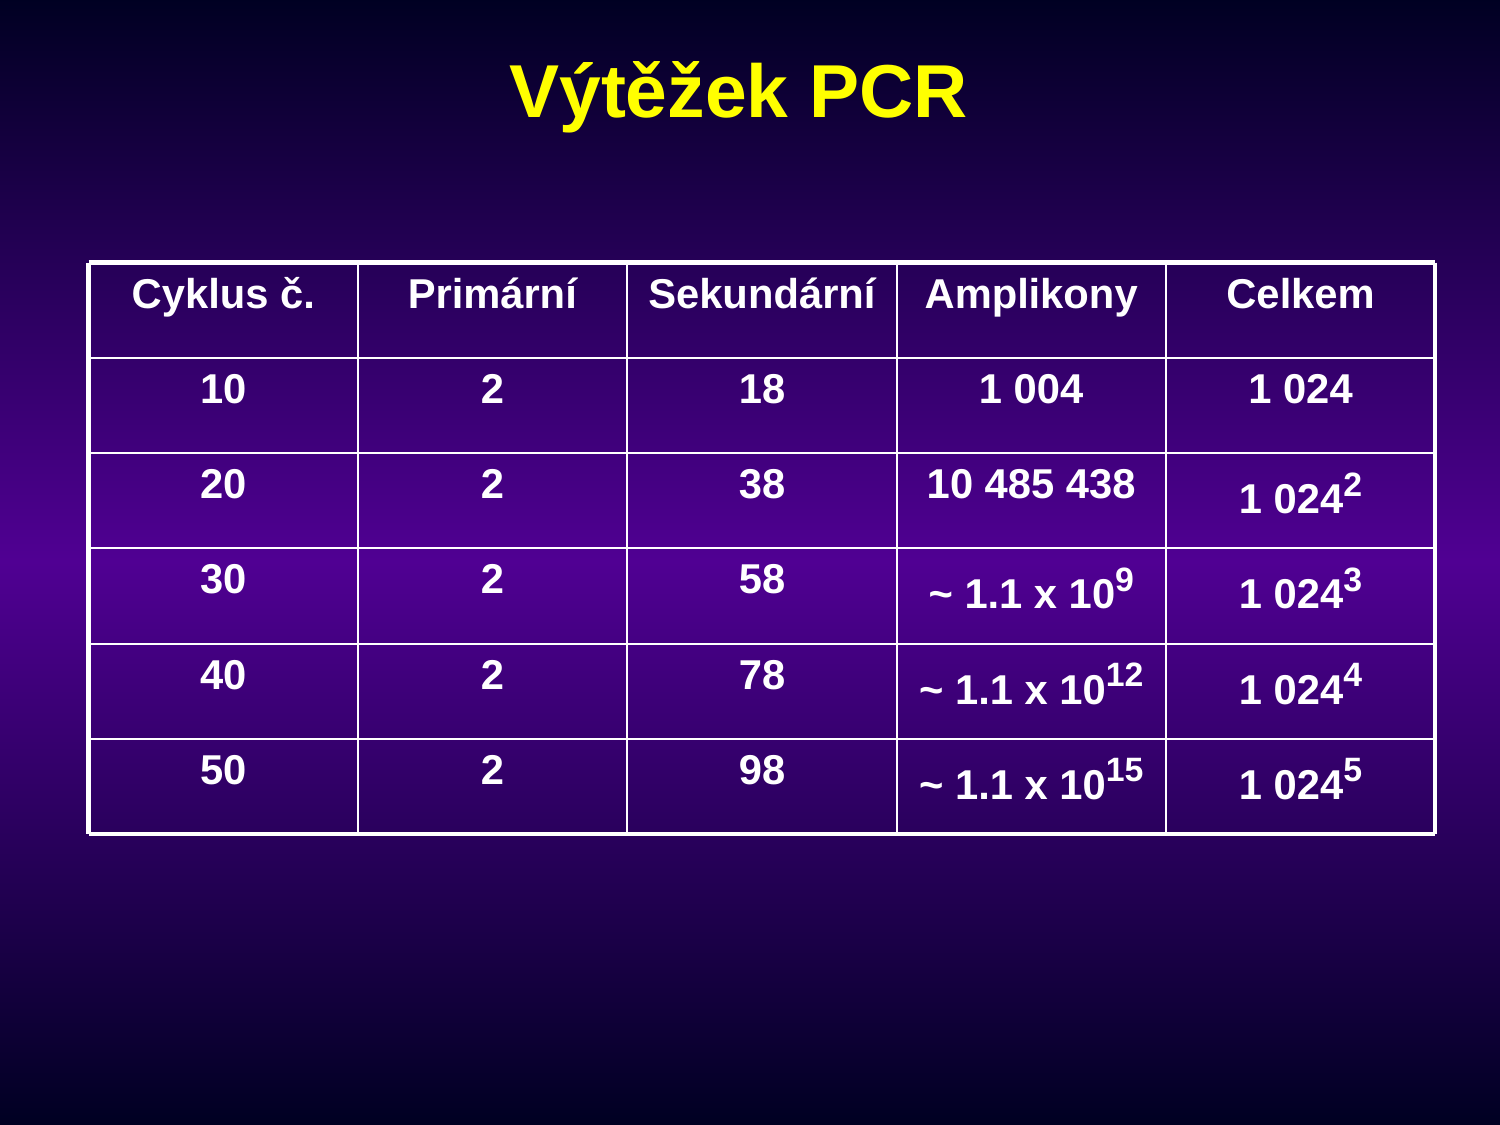

# Výtěžek PCR
Cyklus č.
Primární
Sekundární
Amplikony
Celkem
10
2
18
1 004
1 024
20
2
38
10 485 438
1 0242
30
2
58
~ 1.1 x 109
1 0243
40
2
78
~ 1.1 x 1012
1 0244
50
2
98
~ 1.1 x 1015
1 0245